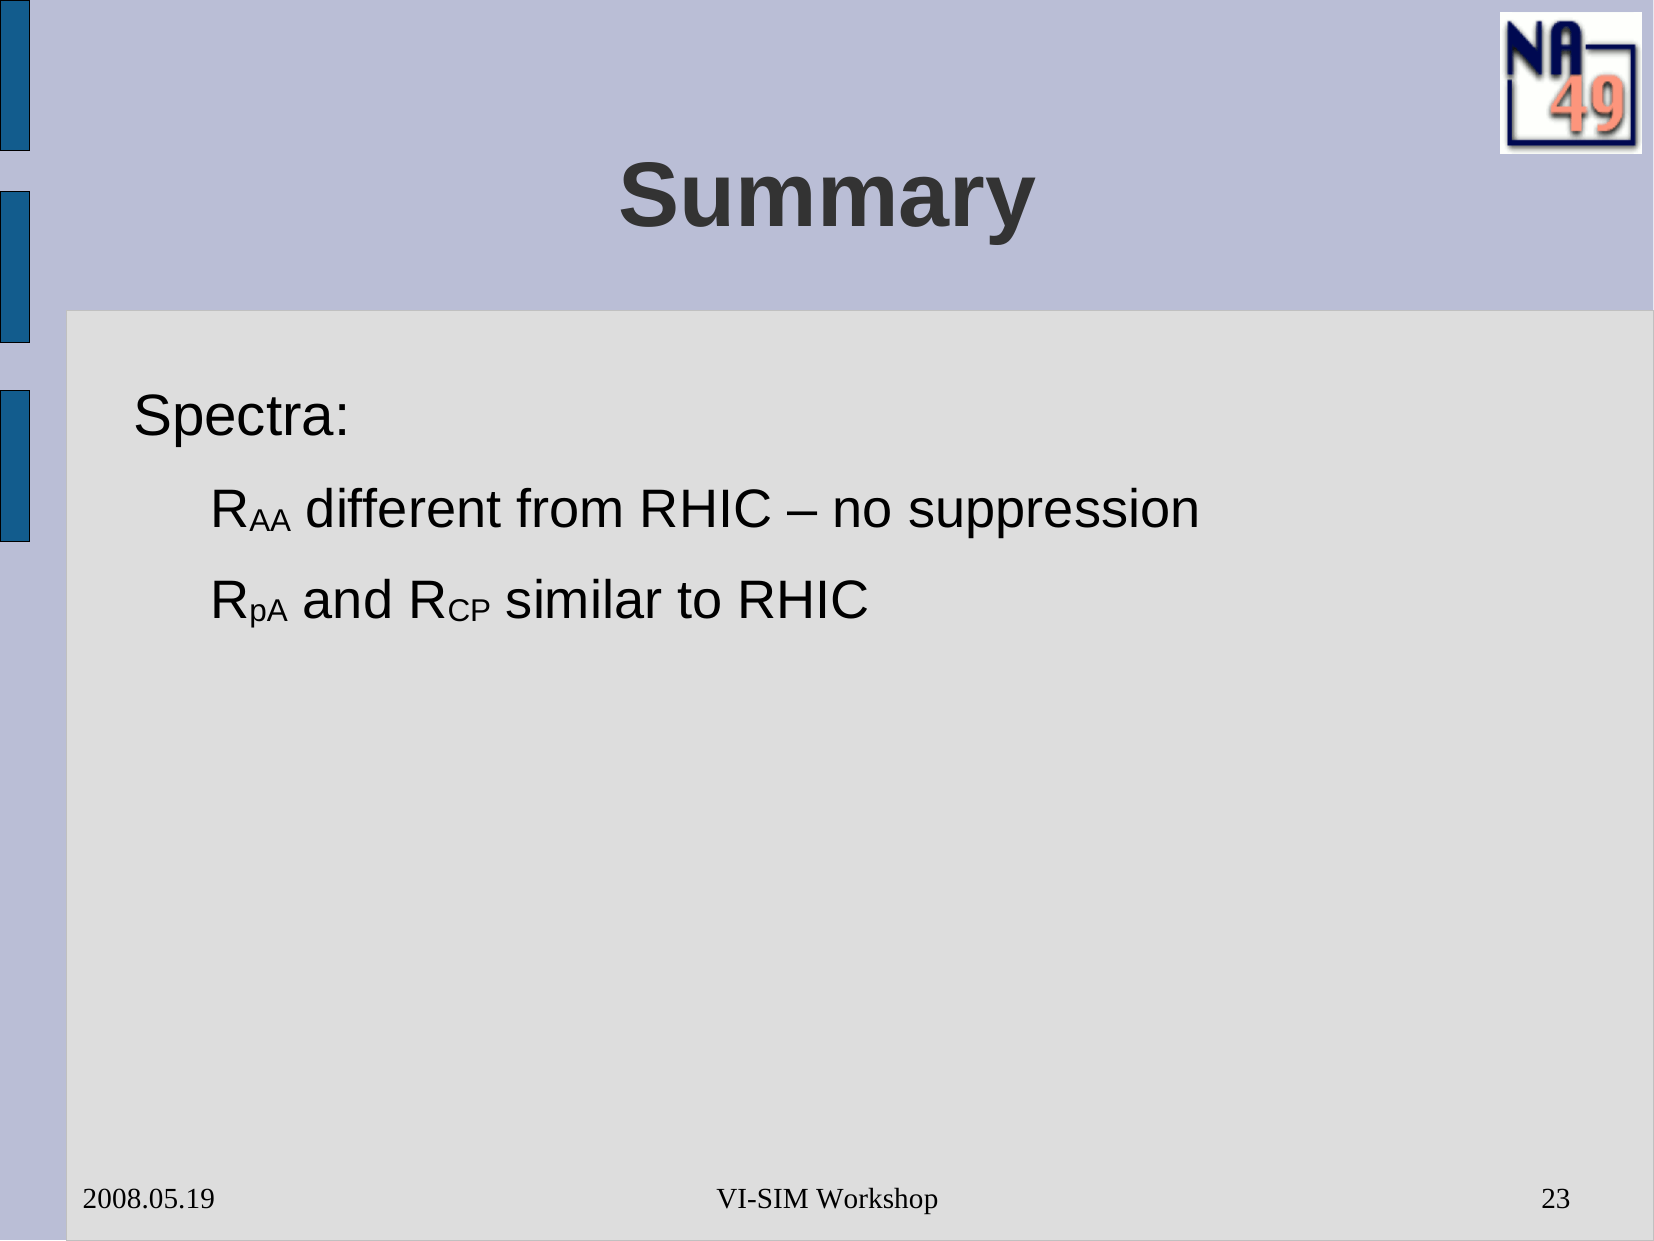

# Summary
Spectra:
RAA different from RHIC – no suppression
RpA and RCP similar to RHIC
2008.05.19
VI-SIM Workshop
23